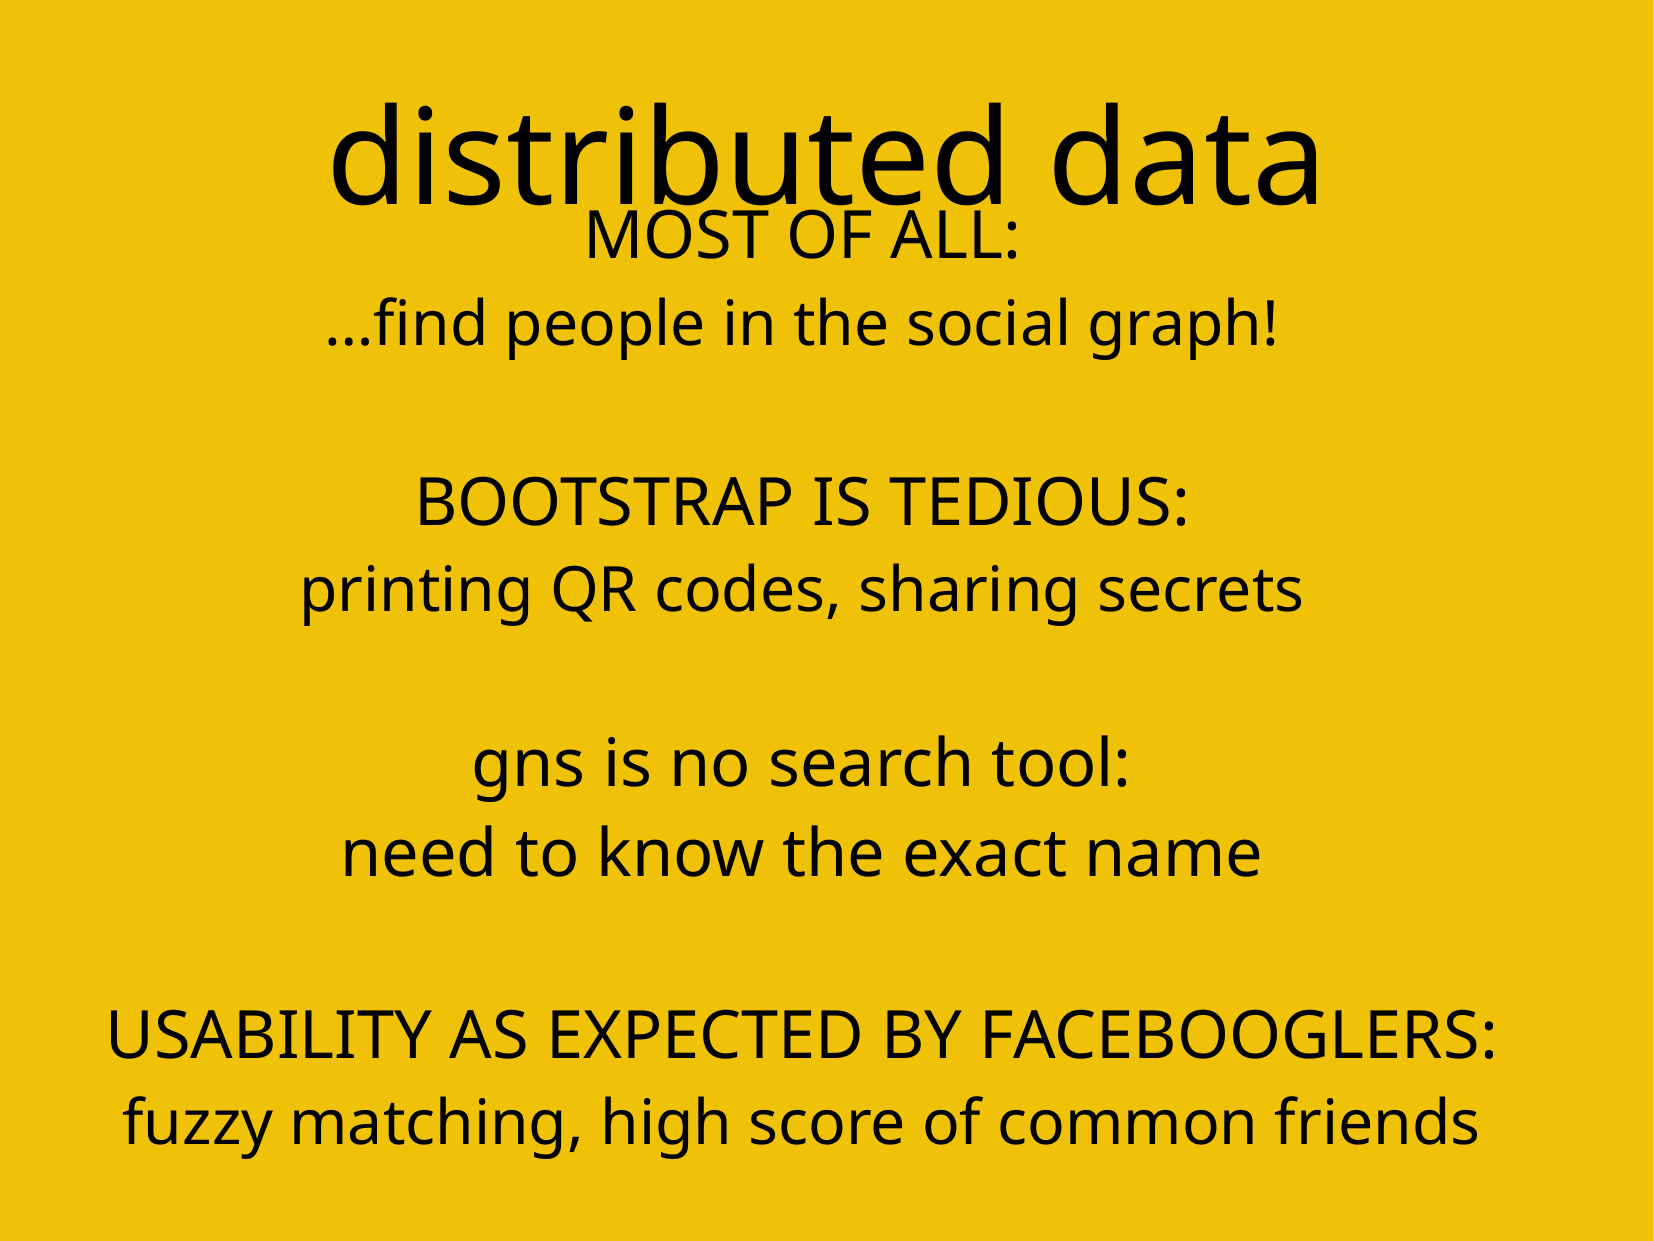

# distributed data
MOST OF ALL:
…find people in the social graph!
BOOTSTRAP IS TEDIOUS:
printing QR codes, sharing secrets
gns is no search tool:
need to know the exact name
USABILITY AS EXPECTED BY FACEBOOGLERS:
fuzzy matching, high score of common friends